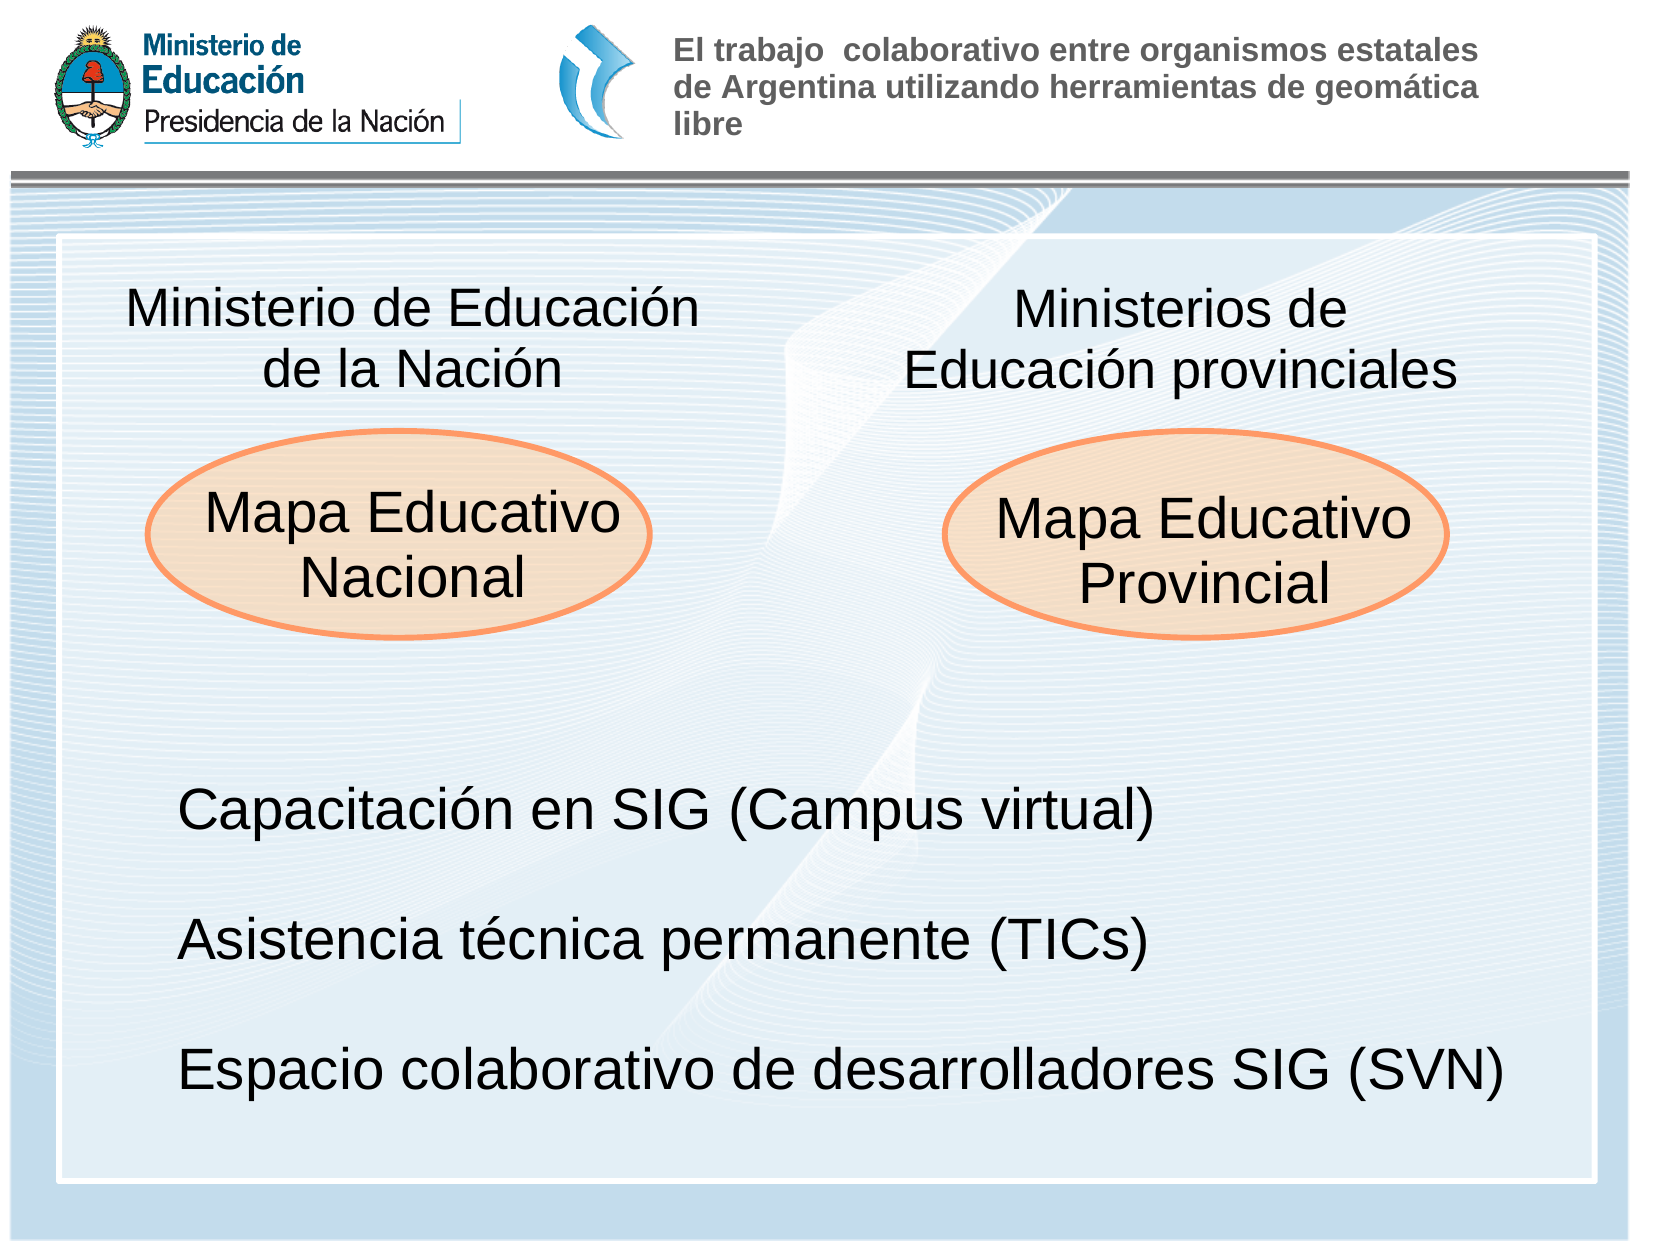

El trabajo colaborativo entre organismos estatales de Argentina utilizando herramientas de geomática libre
Ministerio de Educación de la Nación
Ministerios de Educación provinciales
Mapa Educativo Nacional
Mapa Educativo Provincial
Capacitación en SIG (Campus virtual)
Asistencia técnica permanente (TICs)
Espacio colaborativo de desarrolladores SIG (SVN)